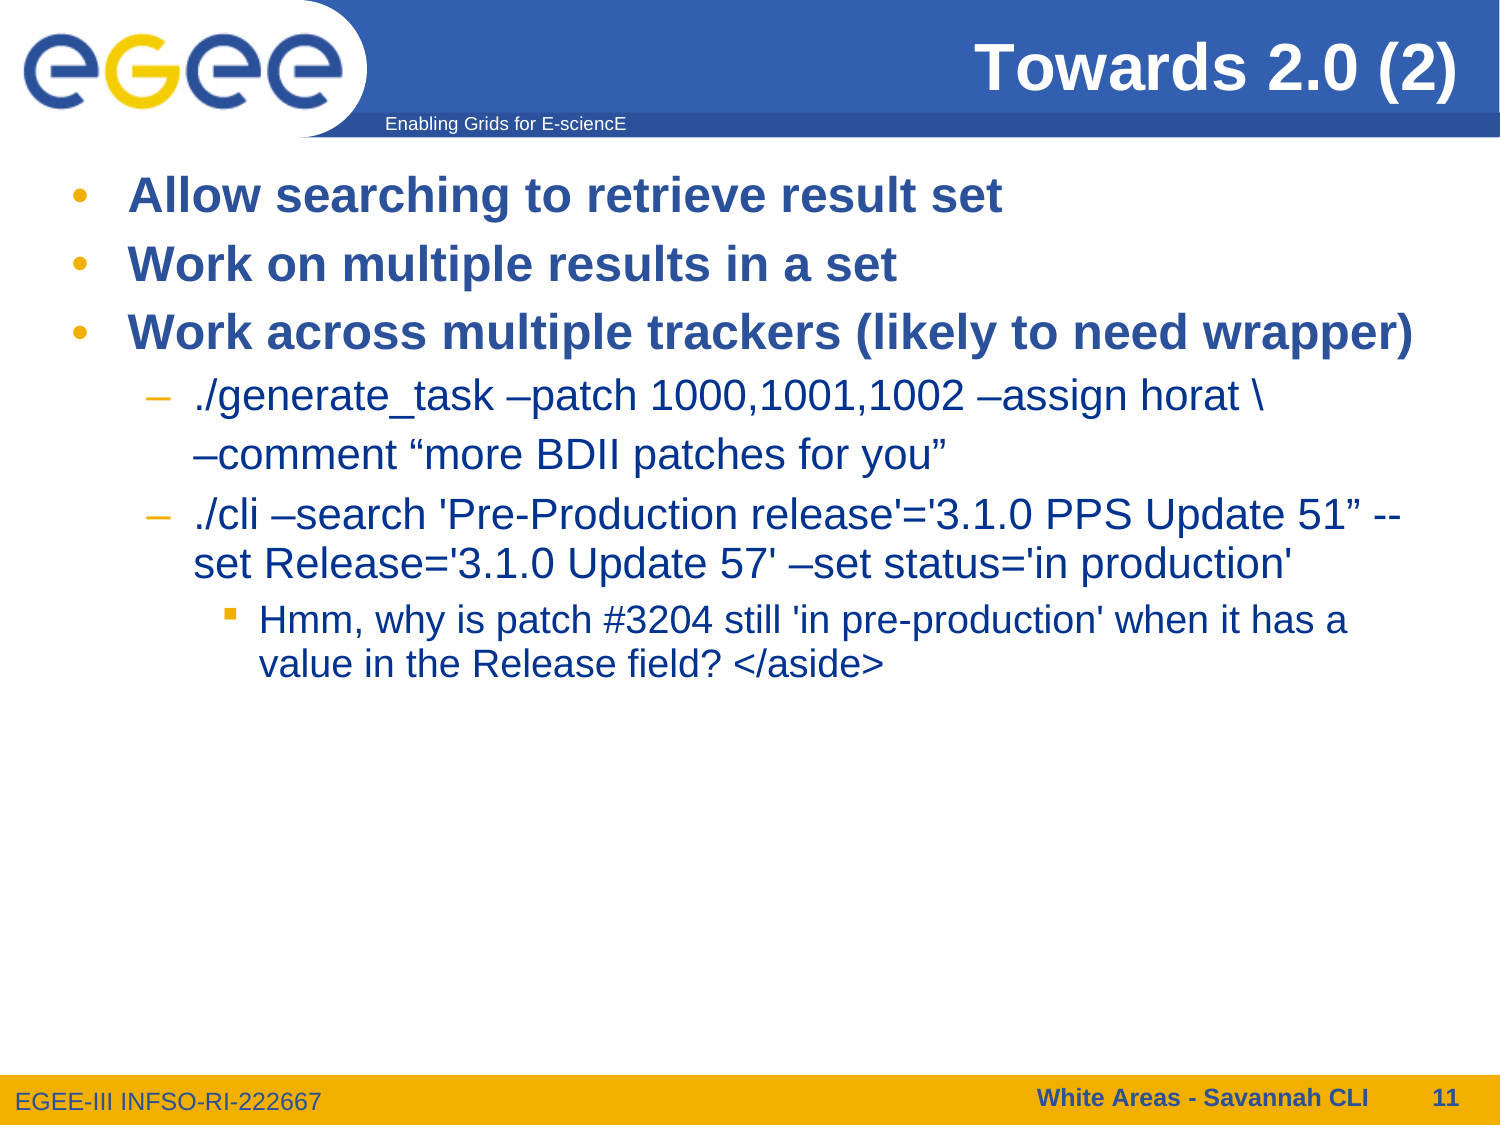

# Towards 2.0 (2)
Allow searching to retrieve result set
Work on multiple results in a set
Work across multiple trackers (likely to need wrapper)
./generate_task –patch 1000,1001,1002 –assign horat \
–comment “more BDII patches for you”
./cli –search 'Pre-Production release'='3.1.0 PPS Update 51” --set Release='3.1.0 Update 57' –set status='in production'
Hmm, why is patch #3204 still 'in pre-production' when it has a value in the Release field? </aside>
White Areas - Savannah CLI
11